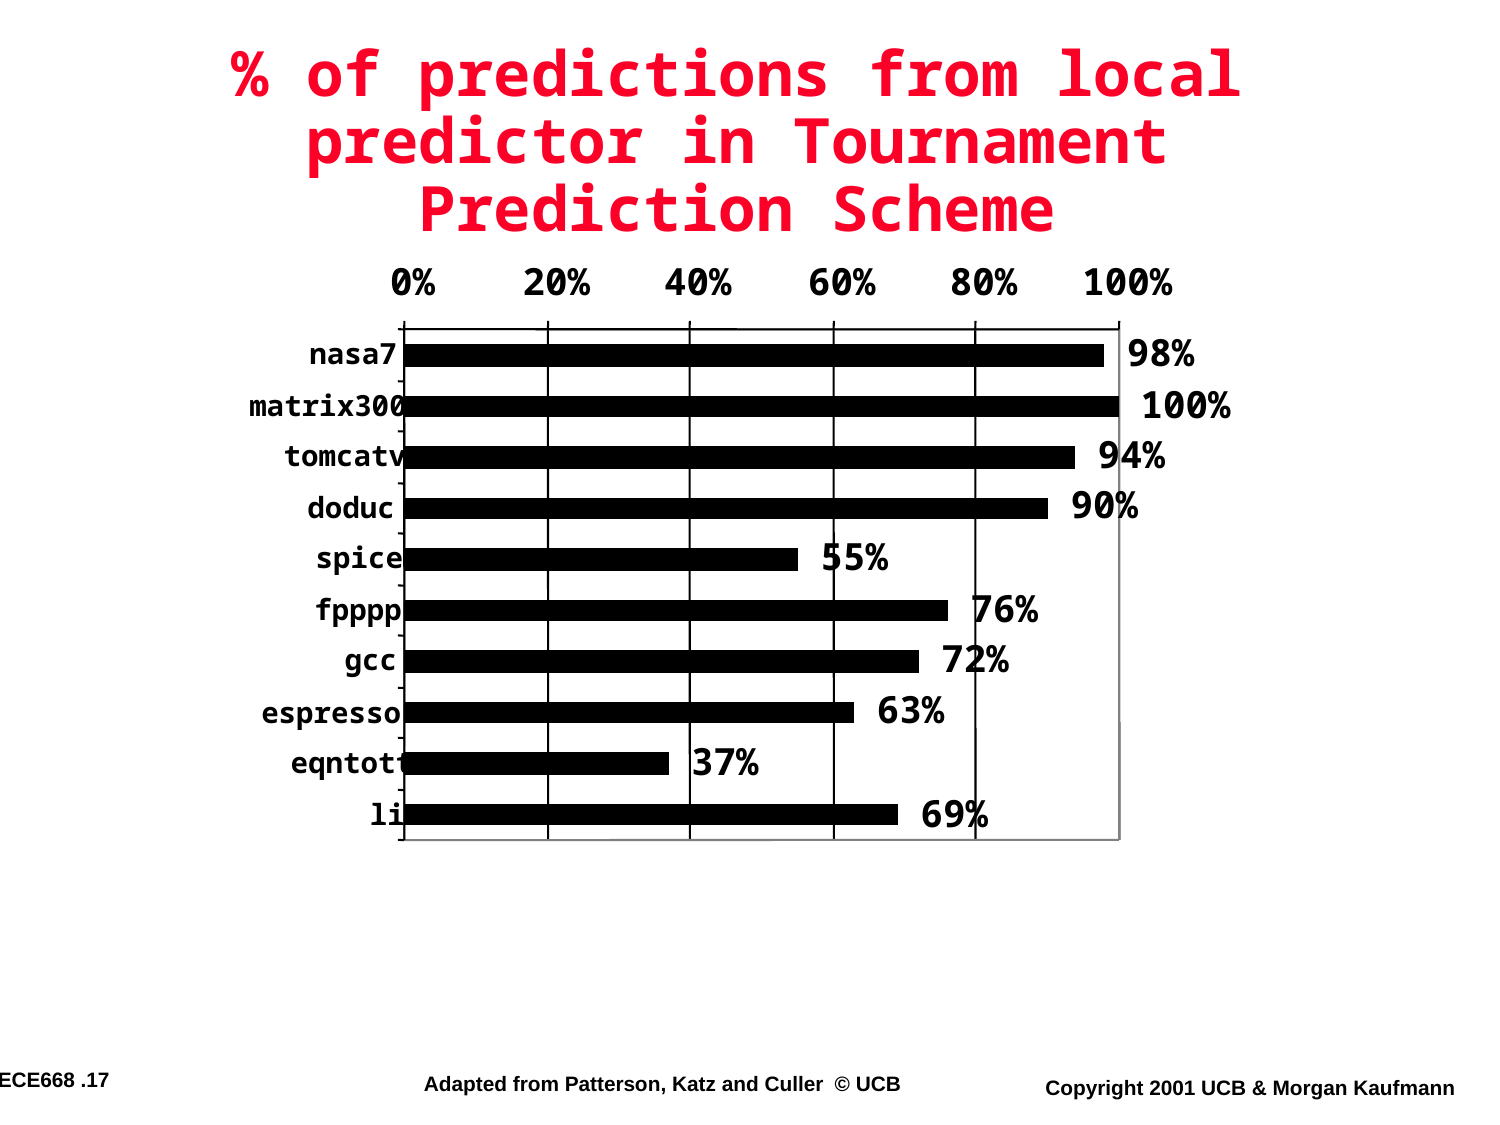

# % of predictions from local predictor in Tournament Prediction Scheme
0%
20%
40%
60%
80%
100%
98%
nasa7
100%
matrix300
94%
tomcatv
90%
doduc
55%
spice
76%
fpppp
72%
gcc
63%
espresso
37%
eqntott
69%
li